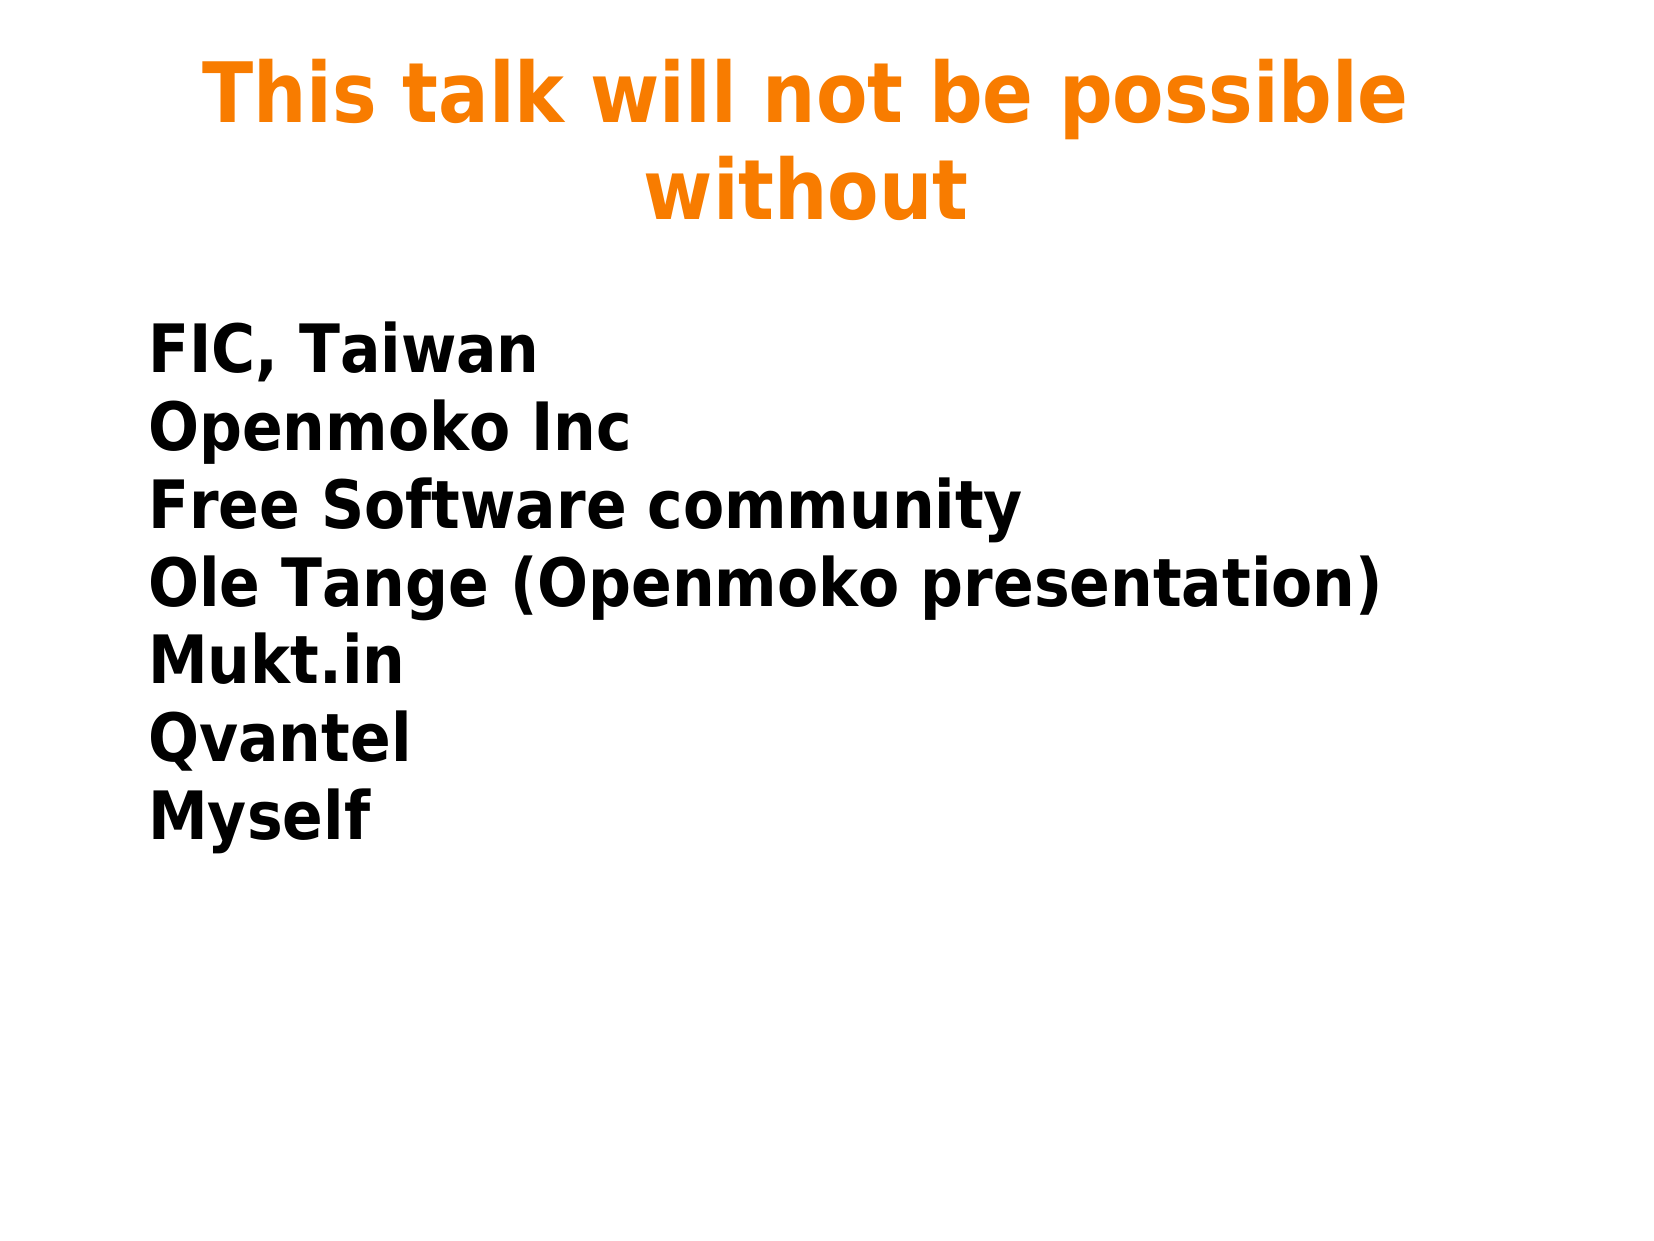

This talk will not be possible without
 FIC, Taiwan
 Openmoko Inc
 Free Software community
 Ole Tange (Openmoko presentation)
 Mukt.in
 Qvantel
 Myself